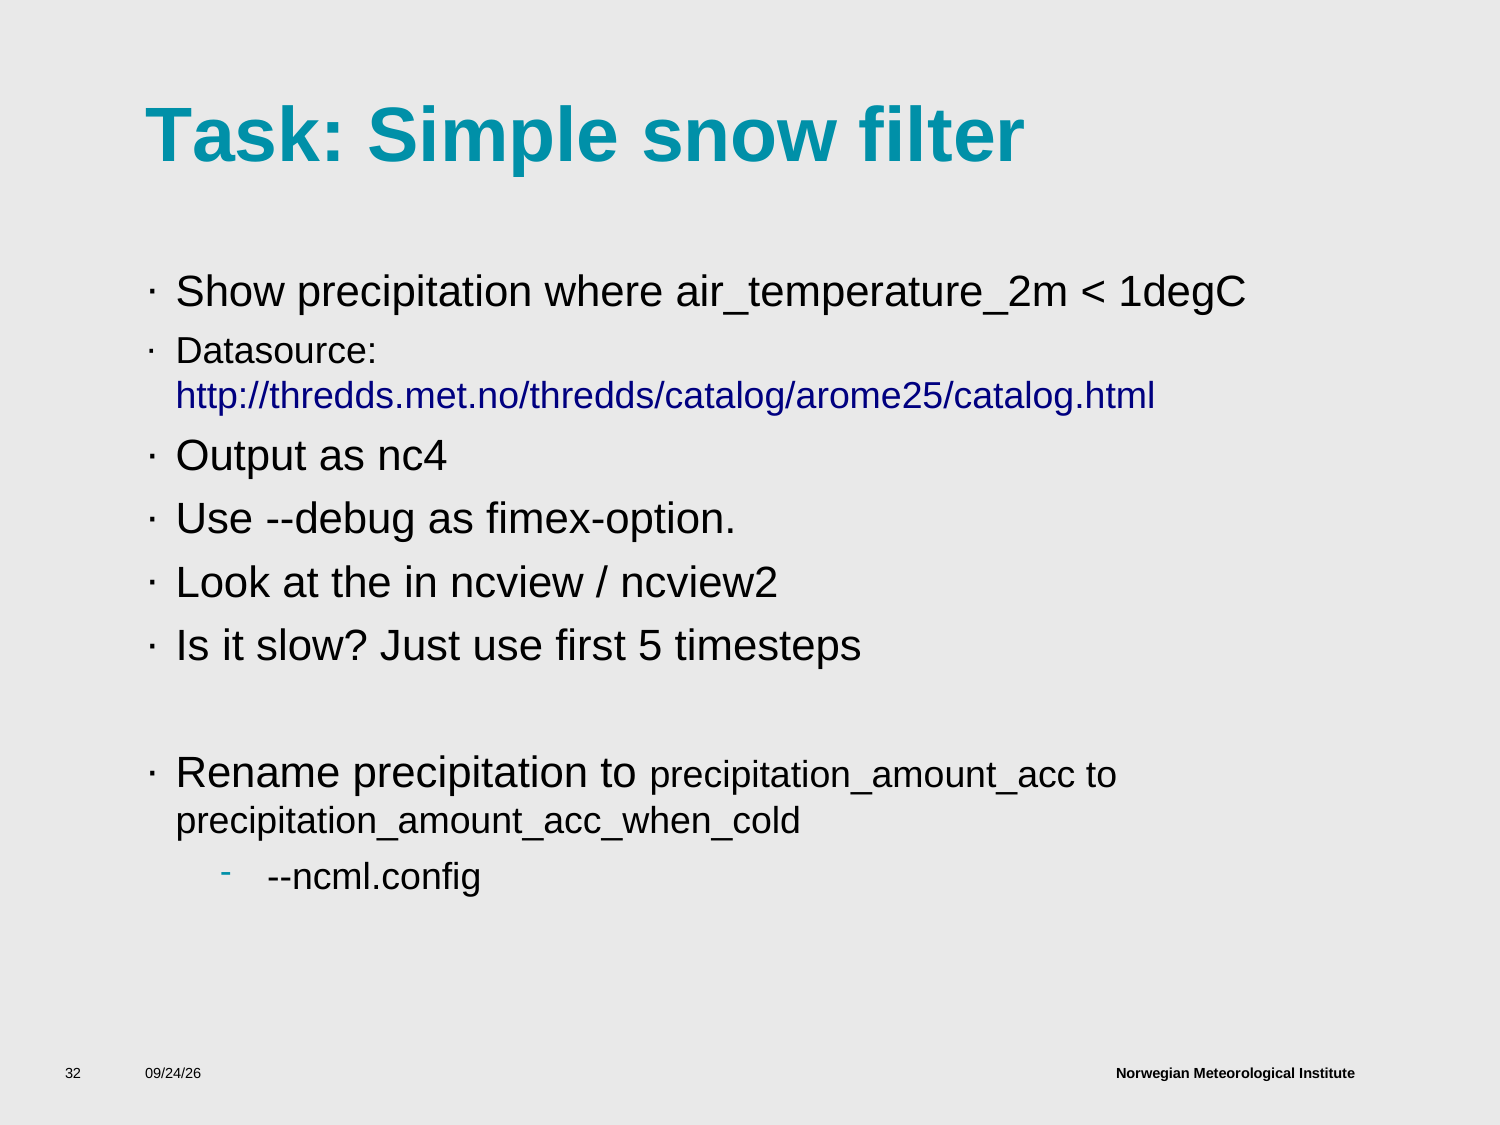

# Task: Simple snow filter
Show precipitation where air_temperature_2m < 1degC
Datasource: http://thredds.met.no/thredds/catalog/arome25/catalog.html
Output as nc4
Use --debug as fimex-option.
Look at the in ncview / ncview2
Is it slow? Just use first 5 timesteps
Rename precipitation to precipitation_amount_acc to precipitation_amount_acc_when_cold
--ncml.config